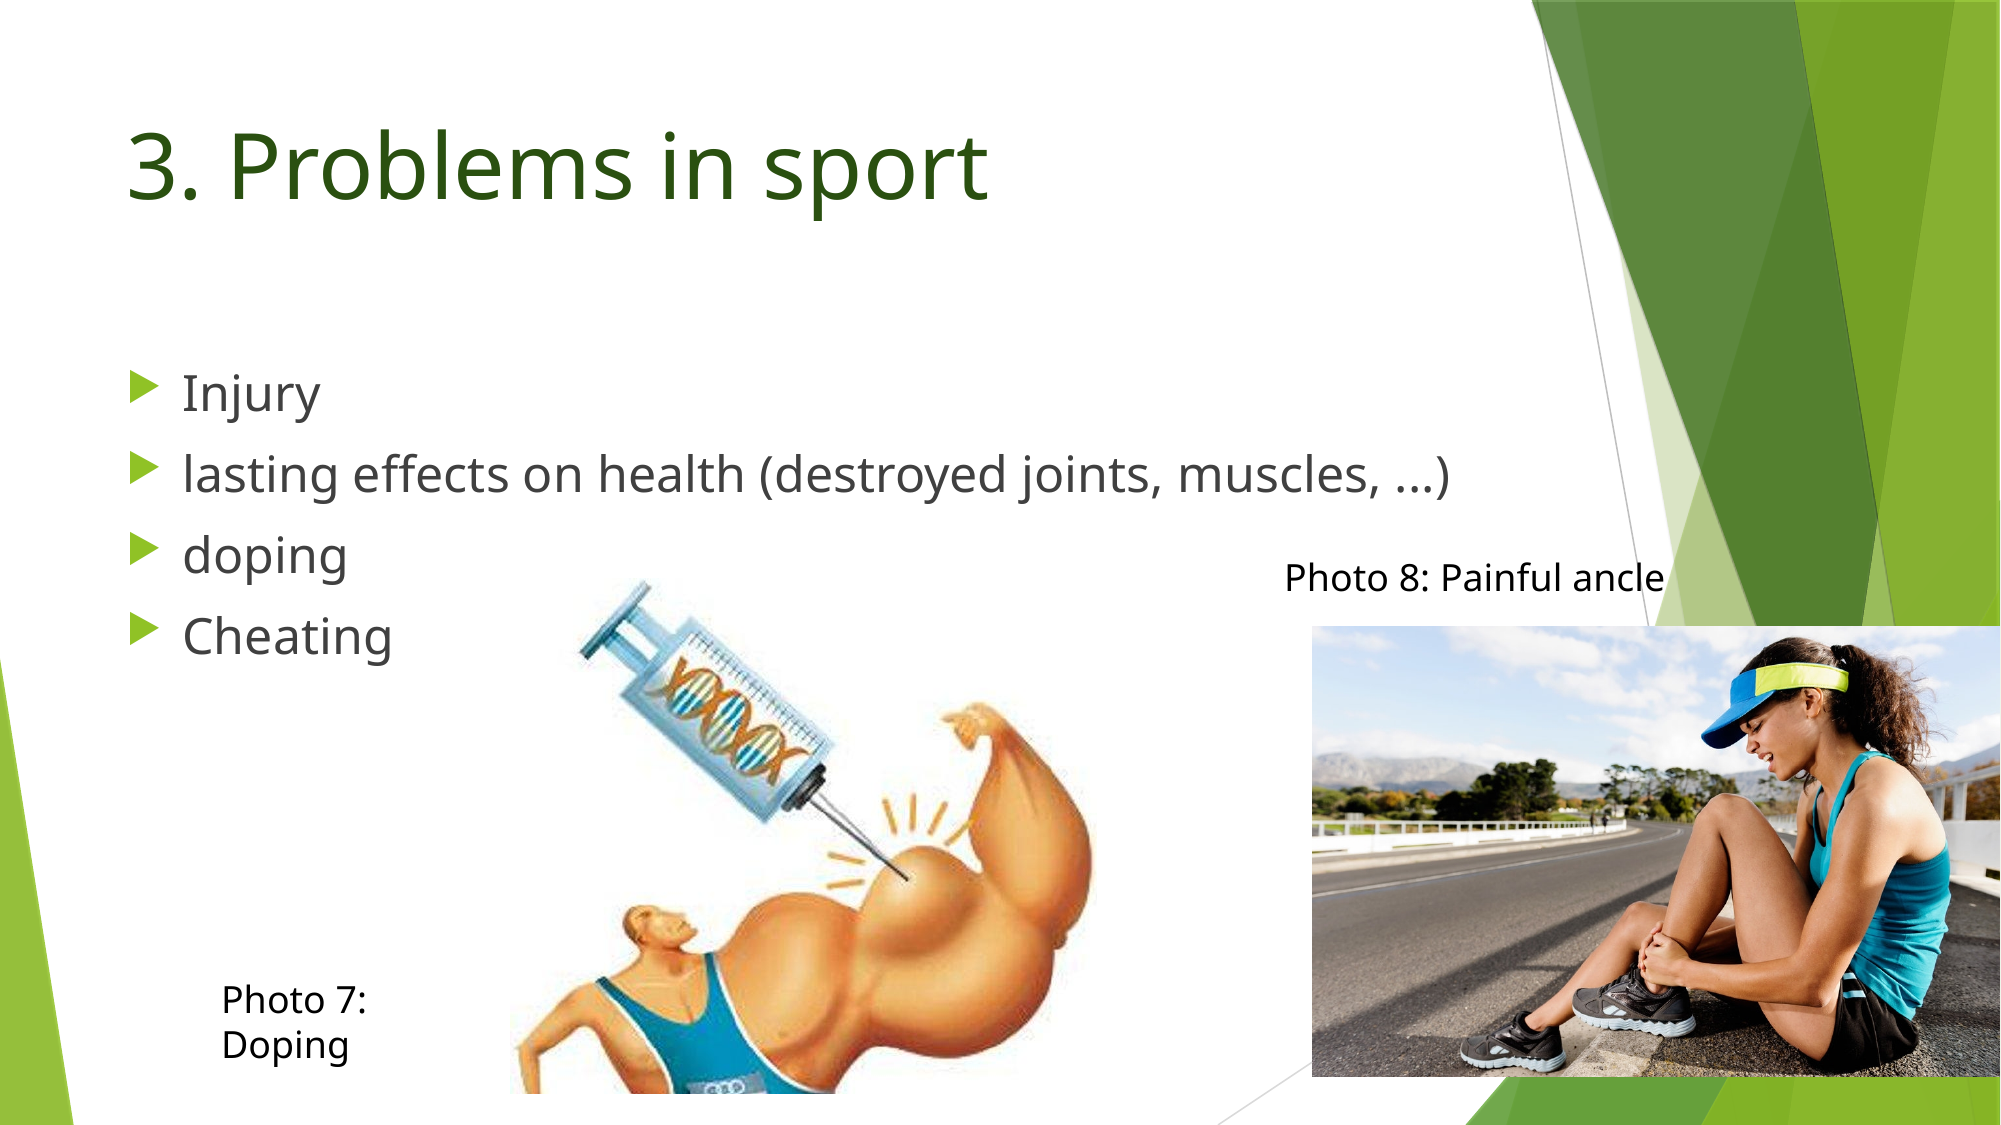

# 3. Problems in sport
Injury
lasting effects on health (destroyed joints, muscles, ...)
doping
Cheating
Photo 8: Painful ancle
Photo 7: Doping